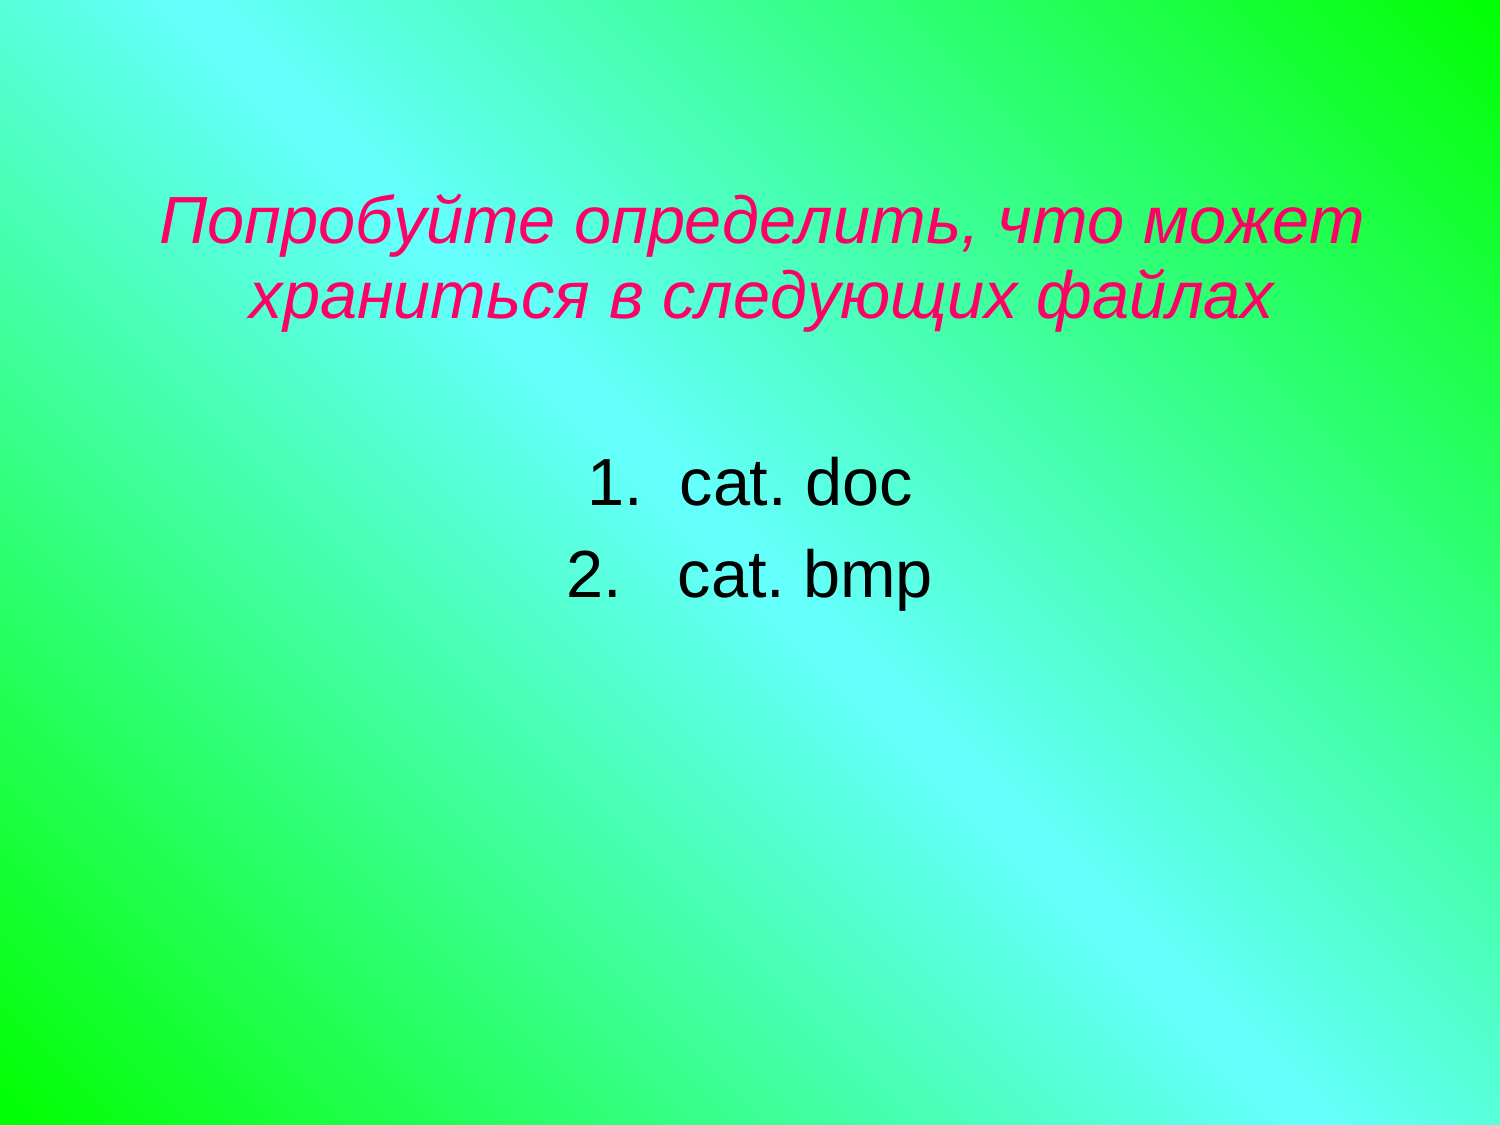

# Попробуйте определить, что может храниться в следующих файлах
1. cat. doc
2. cat. bmp